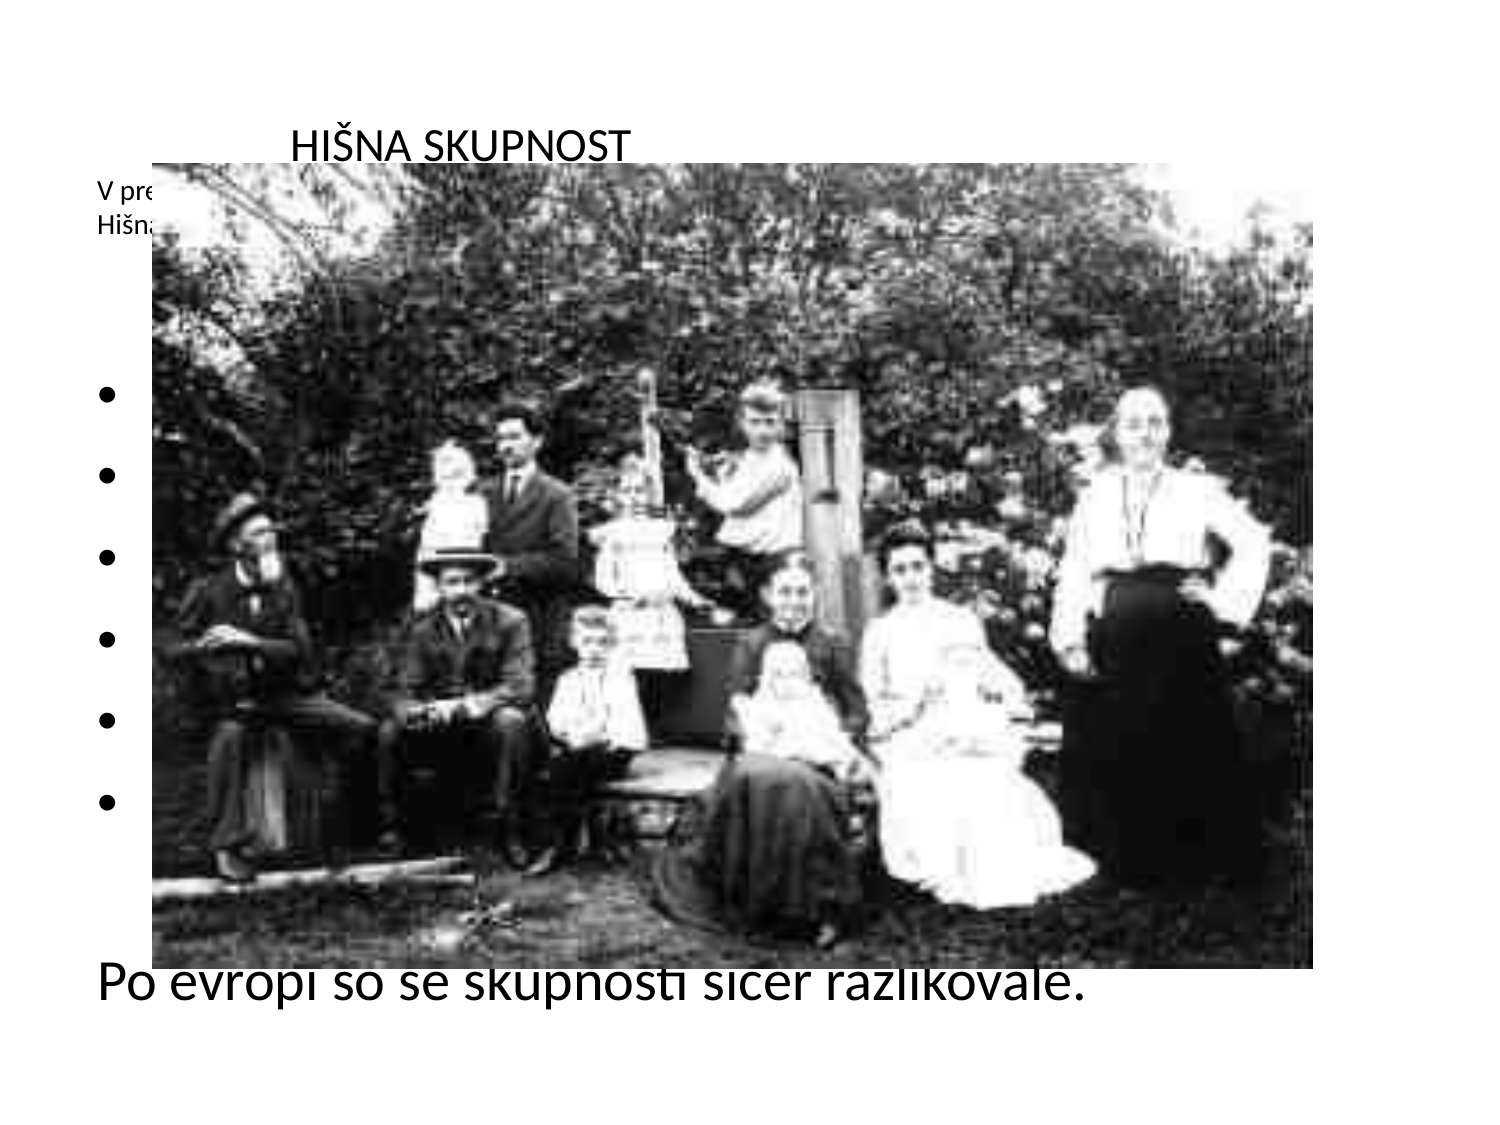

# HIŠNA SKUPNOST V predindustrijski družbi je bila družina skupnost vseh oseb, ki so živele pod eno streho. Hišna skupnost je dosegala le nekaj oseb:
Krvni sorodniki različnih generacij
Otroci v reji in posvojenci
Dekle in hlapce
Pomočnike in vajence
Služničad
Druge najemnike
Po evropi so se skupnosti sicer razlikovale.